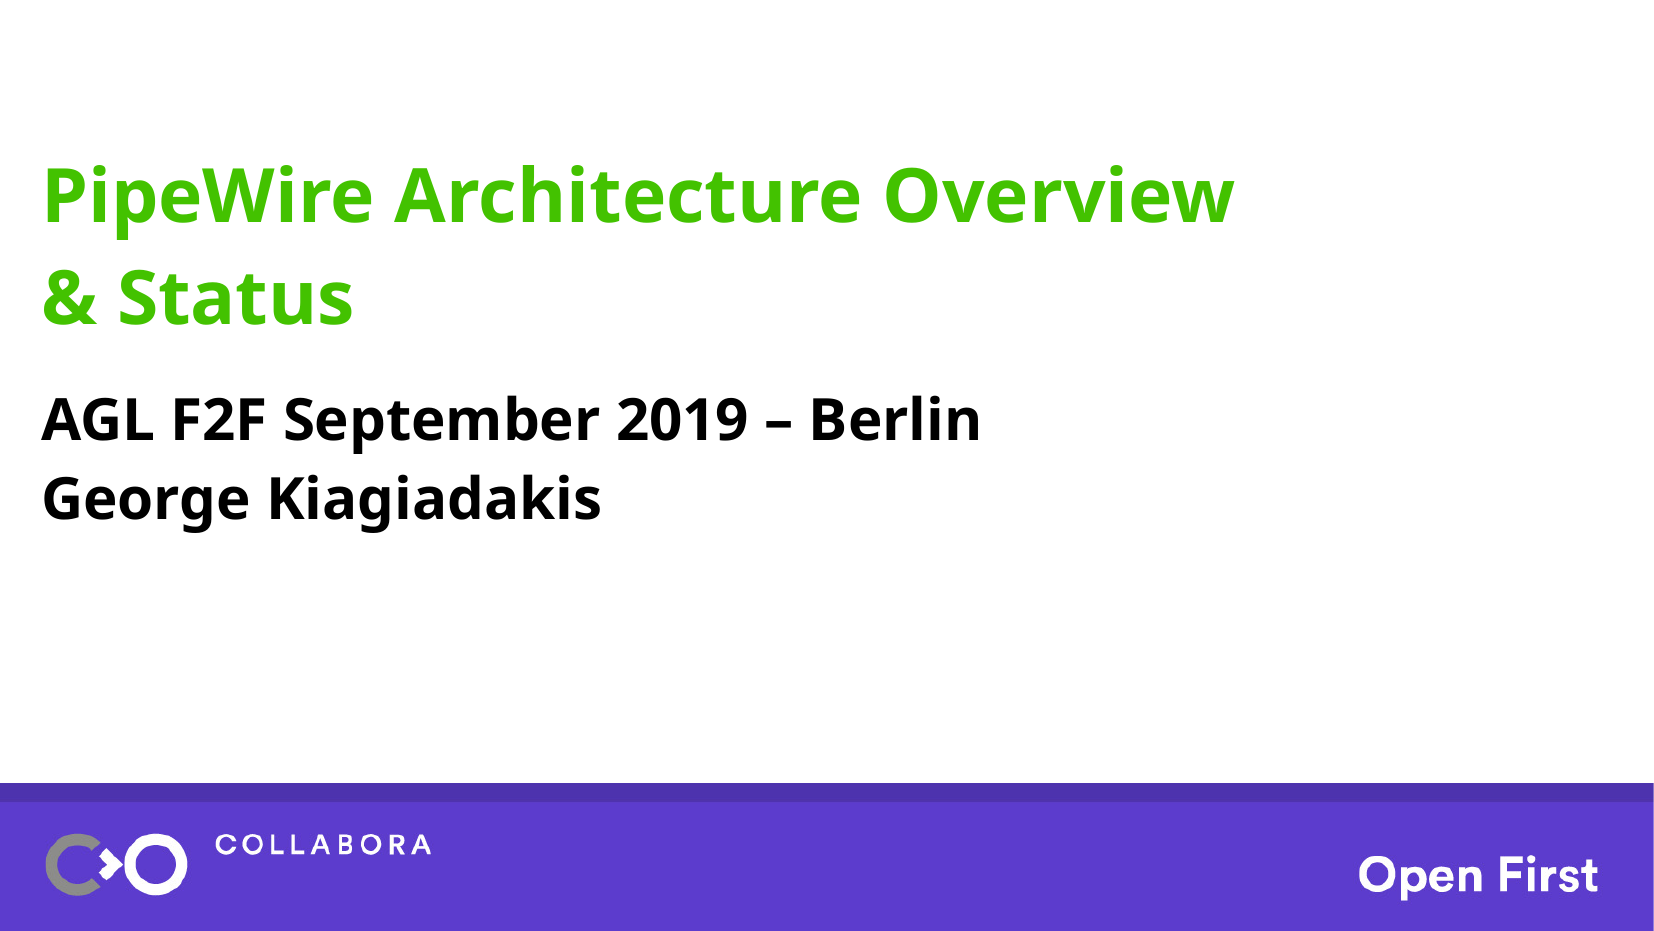

# PipeWire Architecture Overview & Status
AGL F2F September 2019 – Berlin
George Kiagiadakis